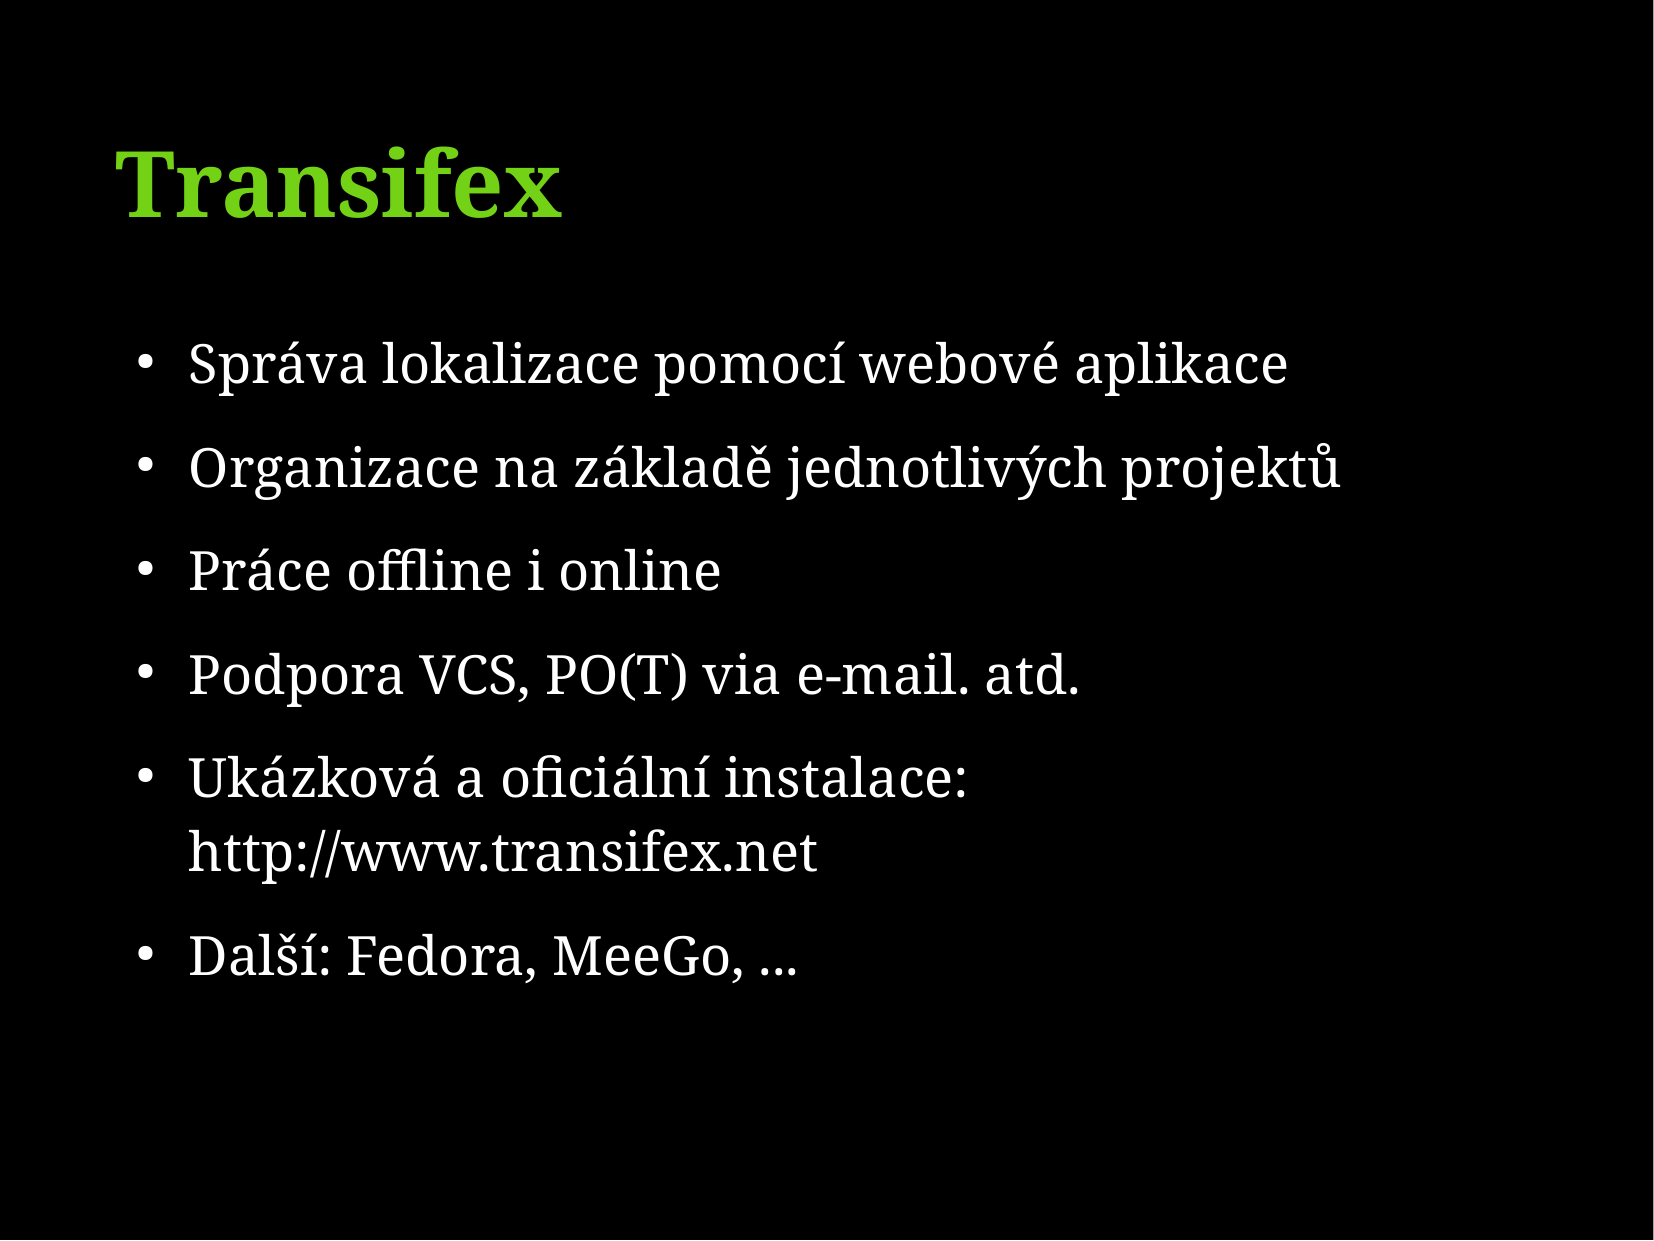

# Transifex
Správa lokalizace pomocí webové aplikace
Organizace na základě jednotlivých projektů
Práce offline i online
Podpora VCS, PO(T) via e-mail. atd.
Ukázková a oficiální instalace: http://www.transifex.net
Další: Fedora, MeeGo, ...